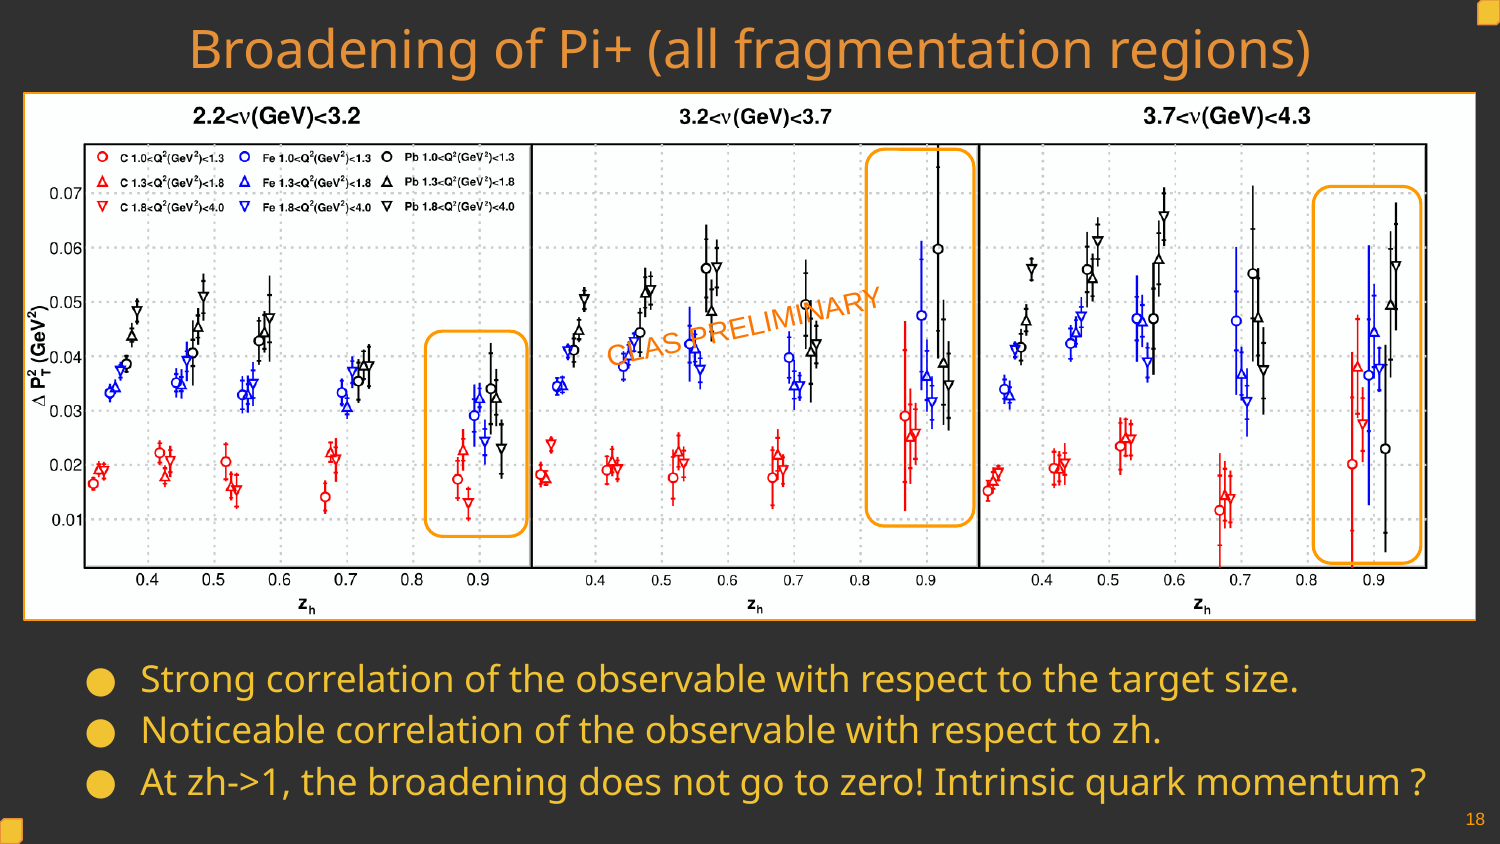

Broadening of Pi+ (all fragmentation regions)
CLAS PRELIMINARY
# Strong correlation of the observable with respect to the target size.
Noticeable correlation of the observable with respect to zh.
At zh->1, the broadening does not go to zero! Intrinsic quark momentum ?